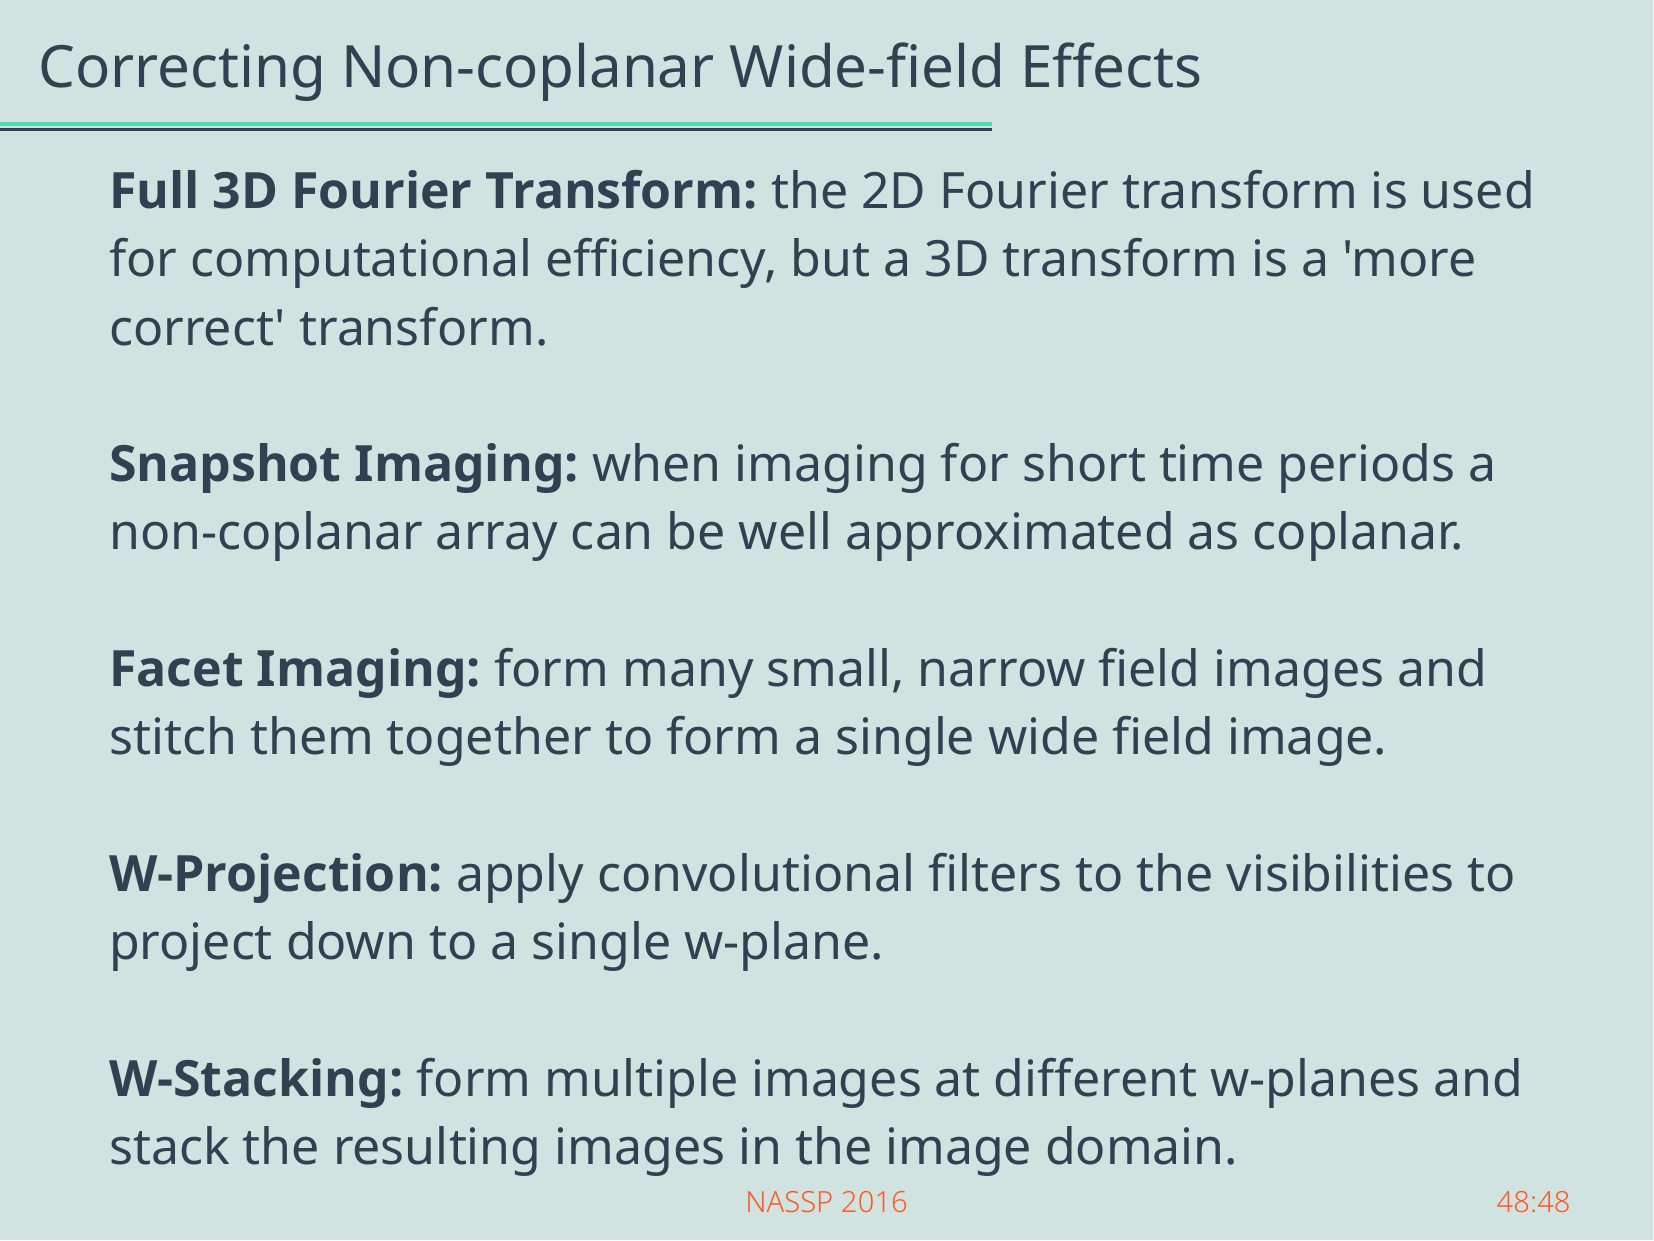

Correcting Non-coplanar Wide-field Effects
Full 3D Fourier Transform: the 2D Fourier transform is used for computational efficiency, but a 3D transform is a 'more correct' transform.
Snapshot Imaging: when imaging for short time periods a non-coplanar array can be well approximated as coplanar.
Facet Imaging: form many small, narrow field images and stitch them together to form a single wide field image.
W-Projection: apply convolutional filters to the visibilities to project down to a single w-plane.
W-Stacking: form multiple images at different w-planes and stack the resulting images in the image domain.
See Section 5.5
NASSP 2016
48